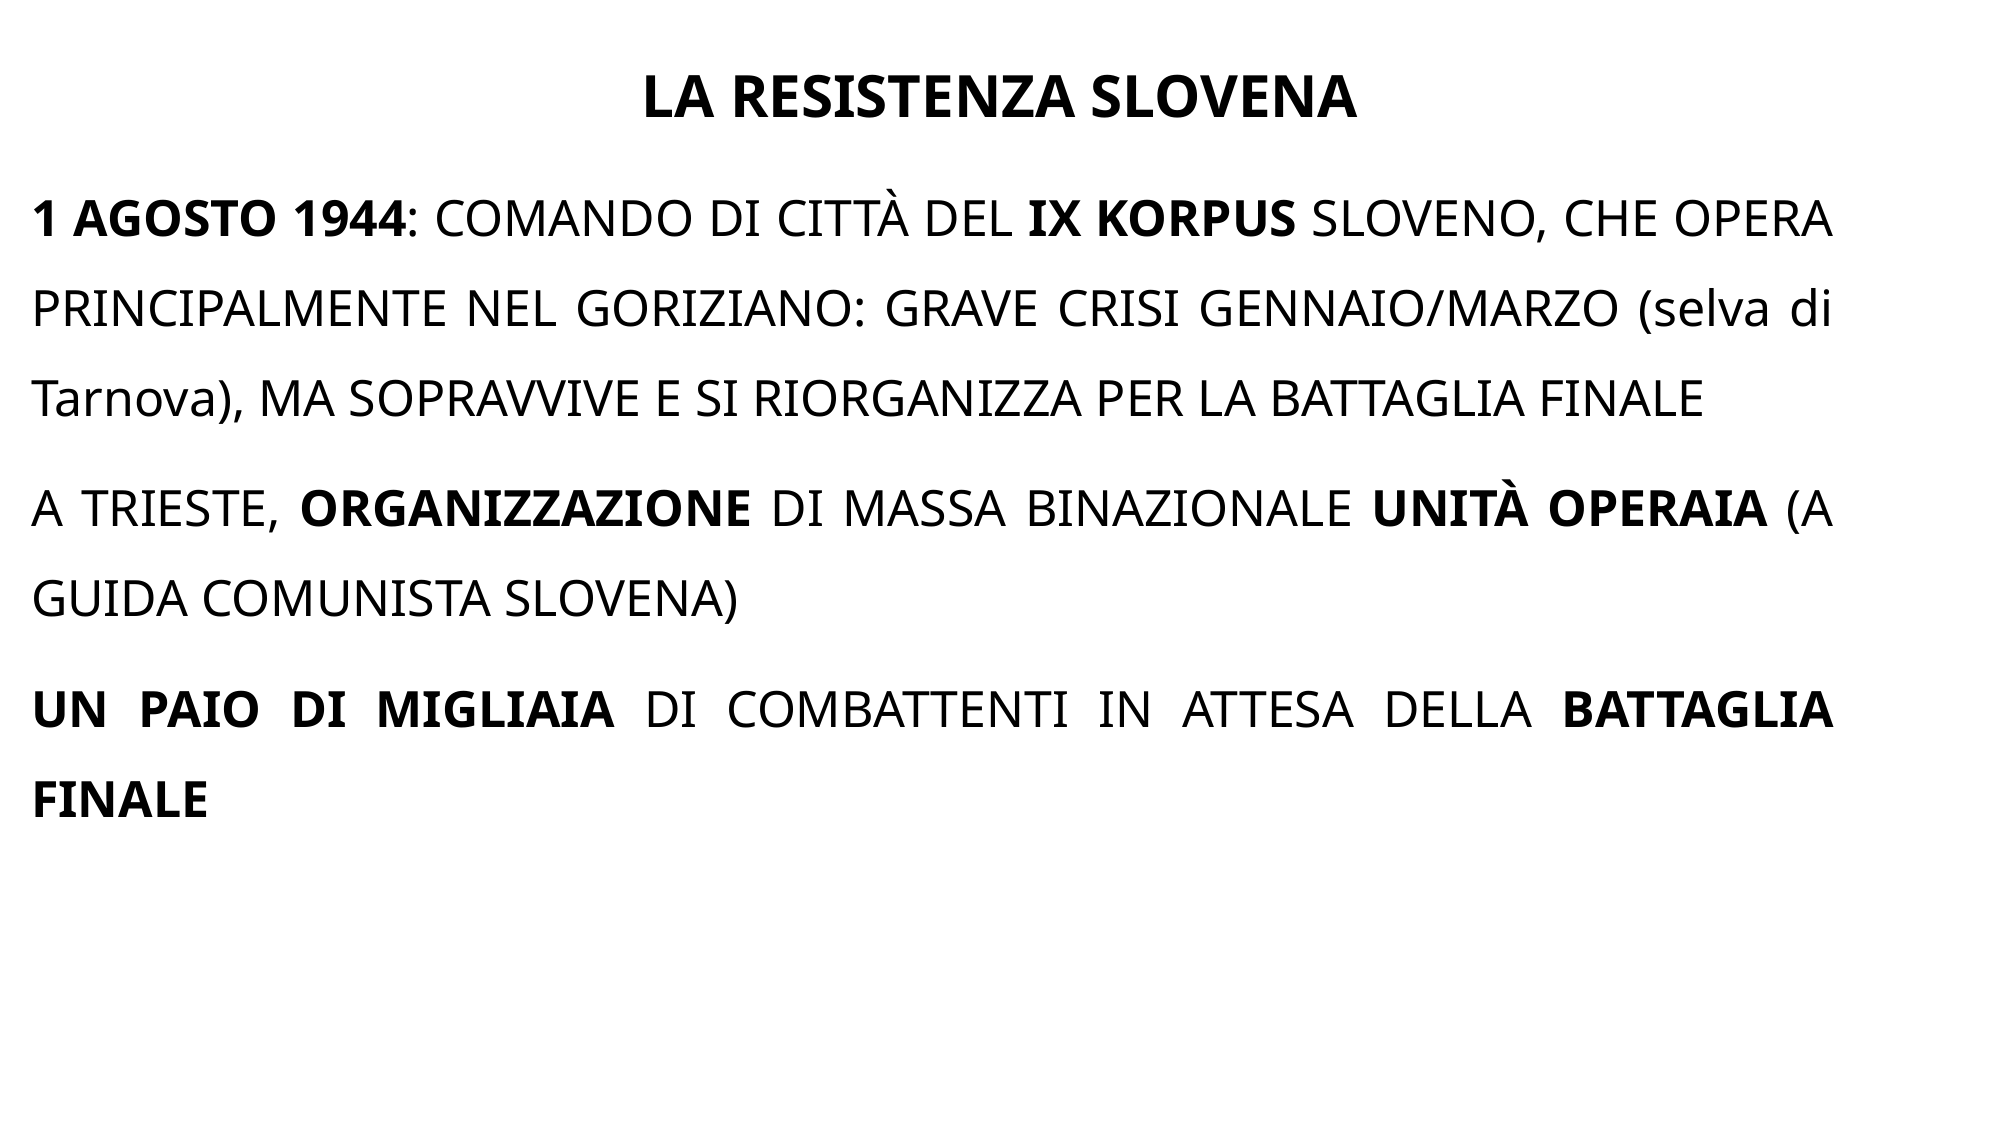

# LA RESISTENZA SLOVENA
1 AGOSTO 1944: COMANDO DI CITTÀ DEL IX KORPUS SLOVENO, CHE OPERA PRINCIPALMENTE NEL GORIZIANO: GRAVE CRISI GENNAIO/MARZO (selva di Tarnova), MA SOPRAVVIVE E SI RIORGANIZZA PER LA BATTAGLIA FINALE
A TRIESTE, ORGANIZZAZIONE DI MASSA BINAZIONALE UNITÀ OPERAIA (A GUIDA COMUNISTA SLOVENA)
UN PAIO DI MIGLIAIA DI COMBATTENTI IN ATTESA DELLA BATTAGLIA FINALE